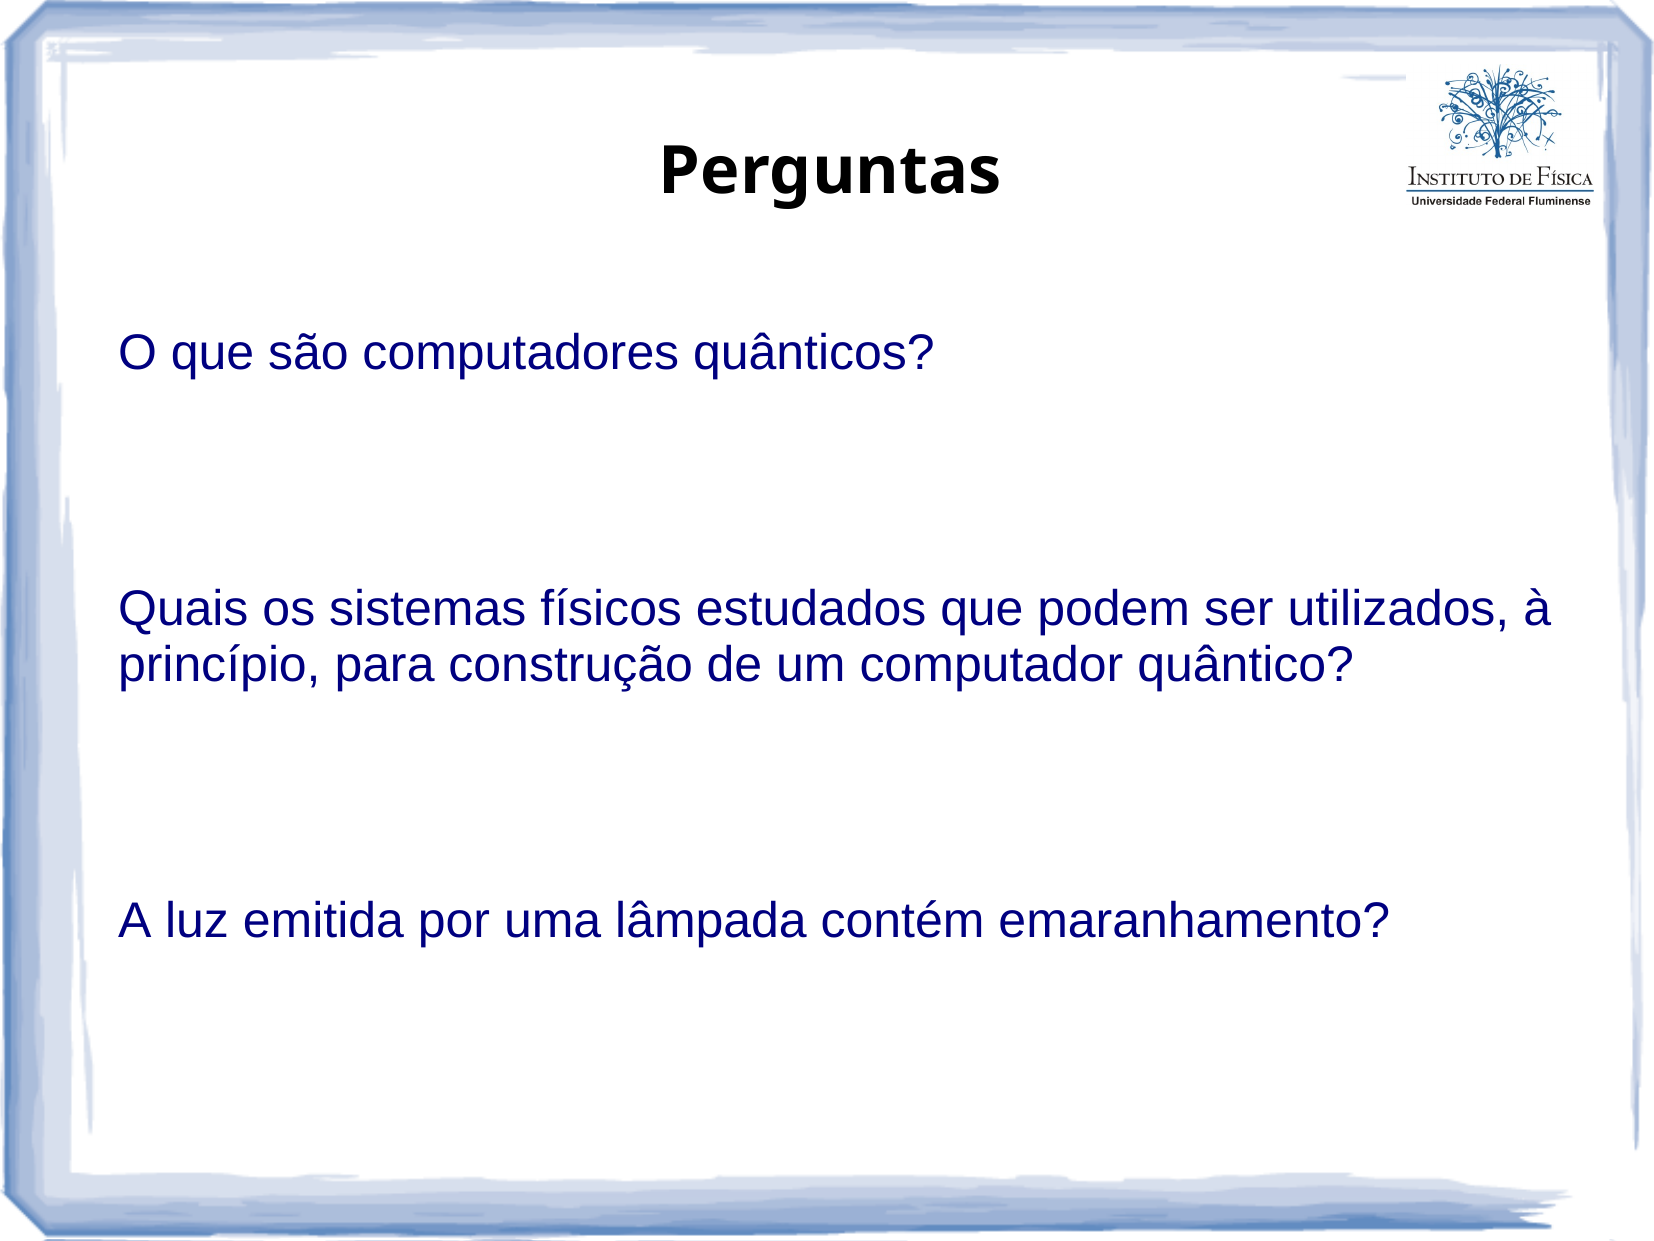

Perguntas
# O que são computadores quânticos?
Quais os sistemas físicos estudados que podem ser utilizados, à princípio, para construção de um computador quântico?
A luz emitida por uma lâmpada contém emaranhamento?